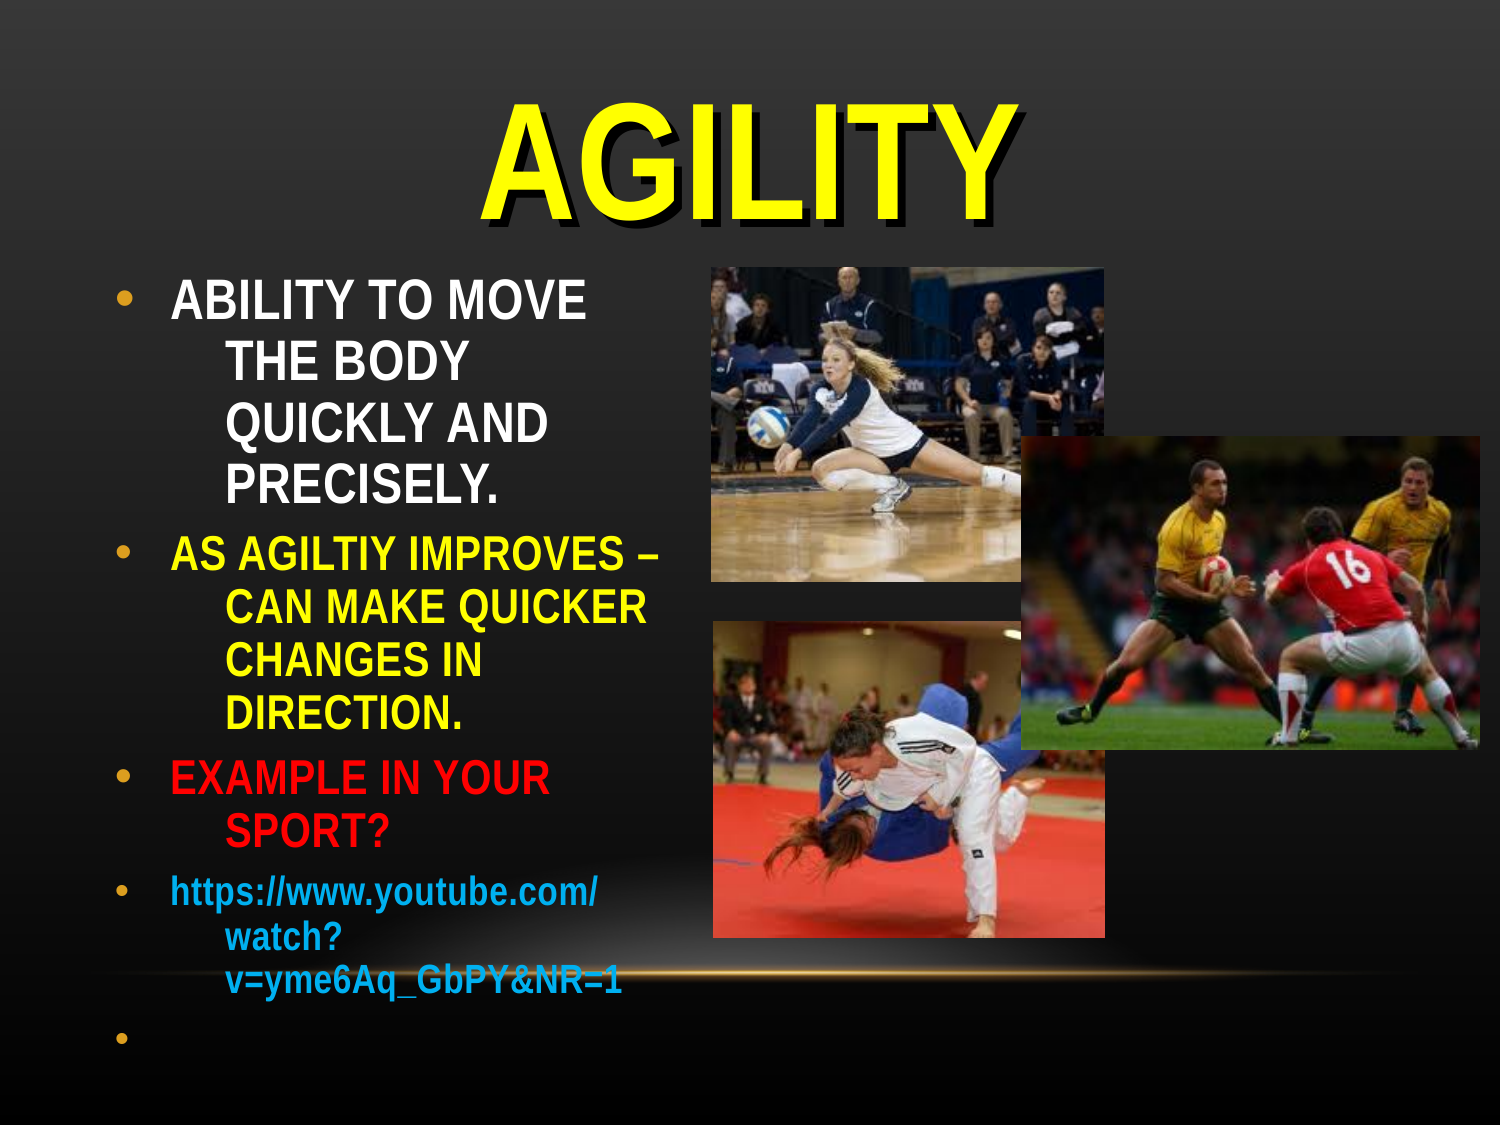

AGILITY
# ABILITY TO MOVE THE BODY QUICKLY AND PRECISELY.
AS AGILTIY IMPROVES – CAN MAKE QUICKER CHANGES IN DIRECTION.
EXAMPLE IN YOUR SPORT?
https://www.youtube.com/watch?v=yme6Aq_GbPY&NR=1